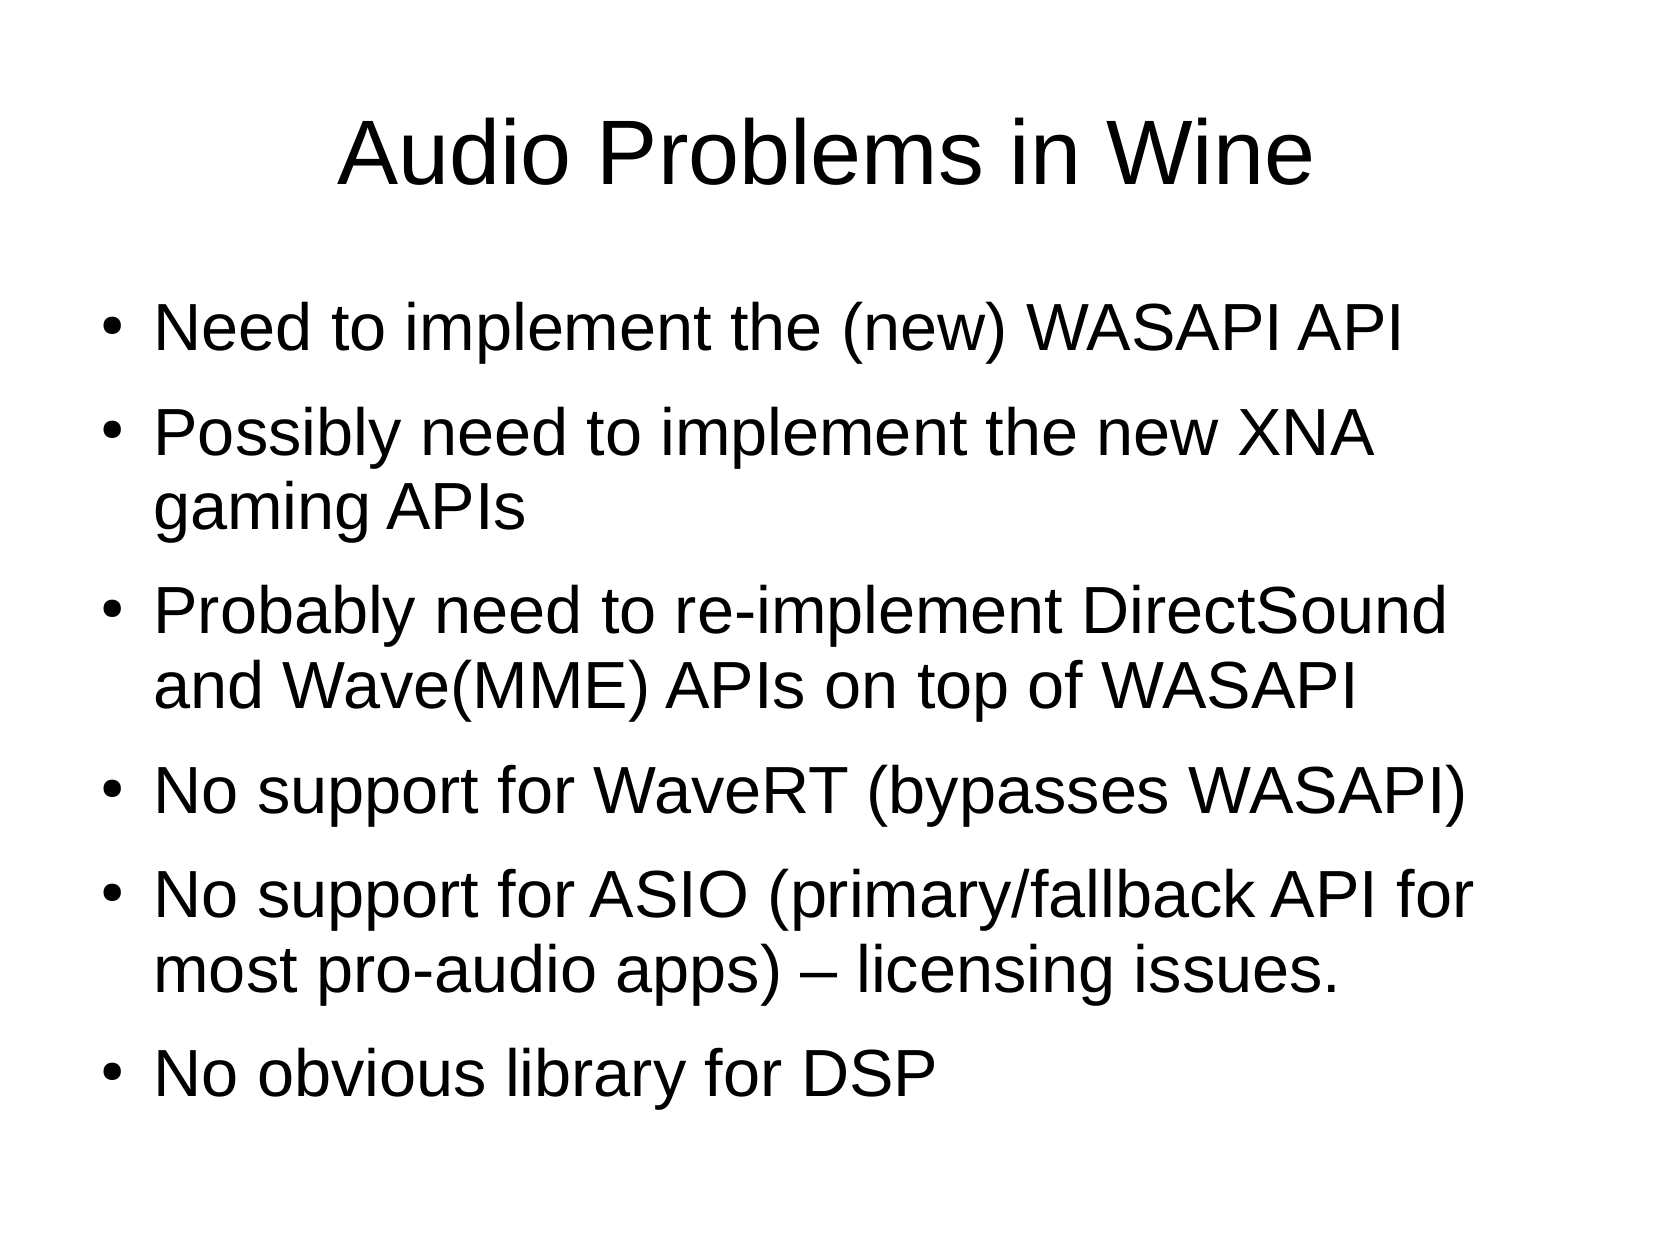

# Audio Problems in Wine
Need to implement the (new) WASAPI API
Possibly need to implement the new XNA gaming APIs
Probably need to re-implement DirectSound and Wave(MME) APIs on top of WASAPI
No support for WaveRT (bypasses WASAPI)
No support for ASIO (primary/fallback API for most pro-audio apps) – licensing issues.
No obvious library for DSP